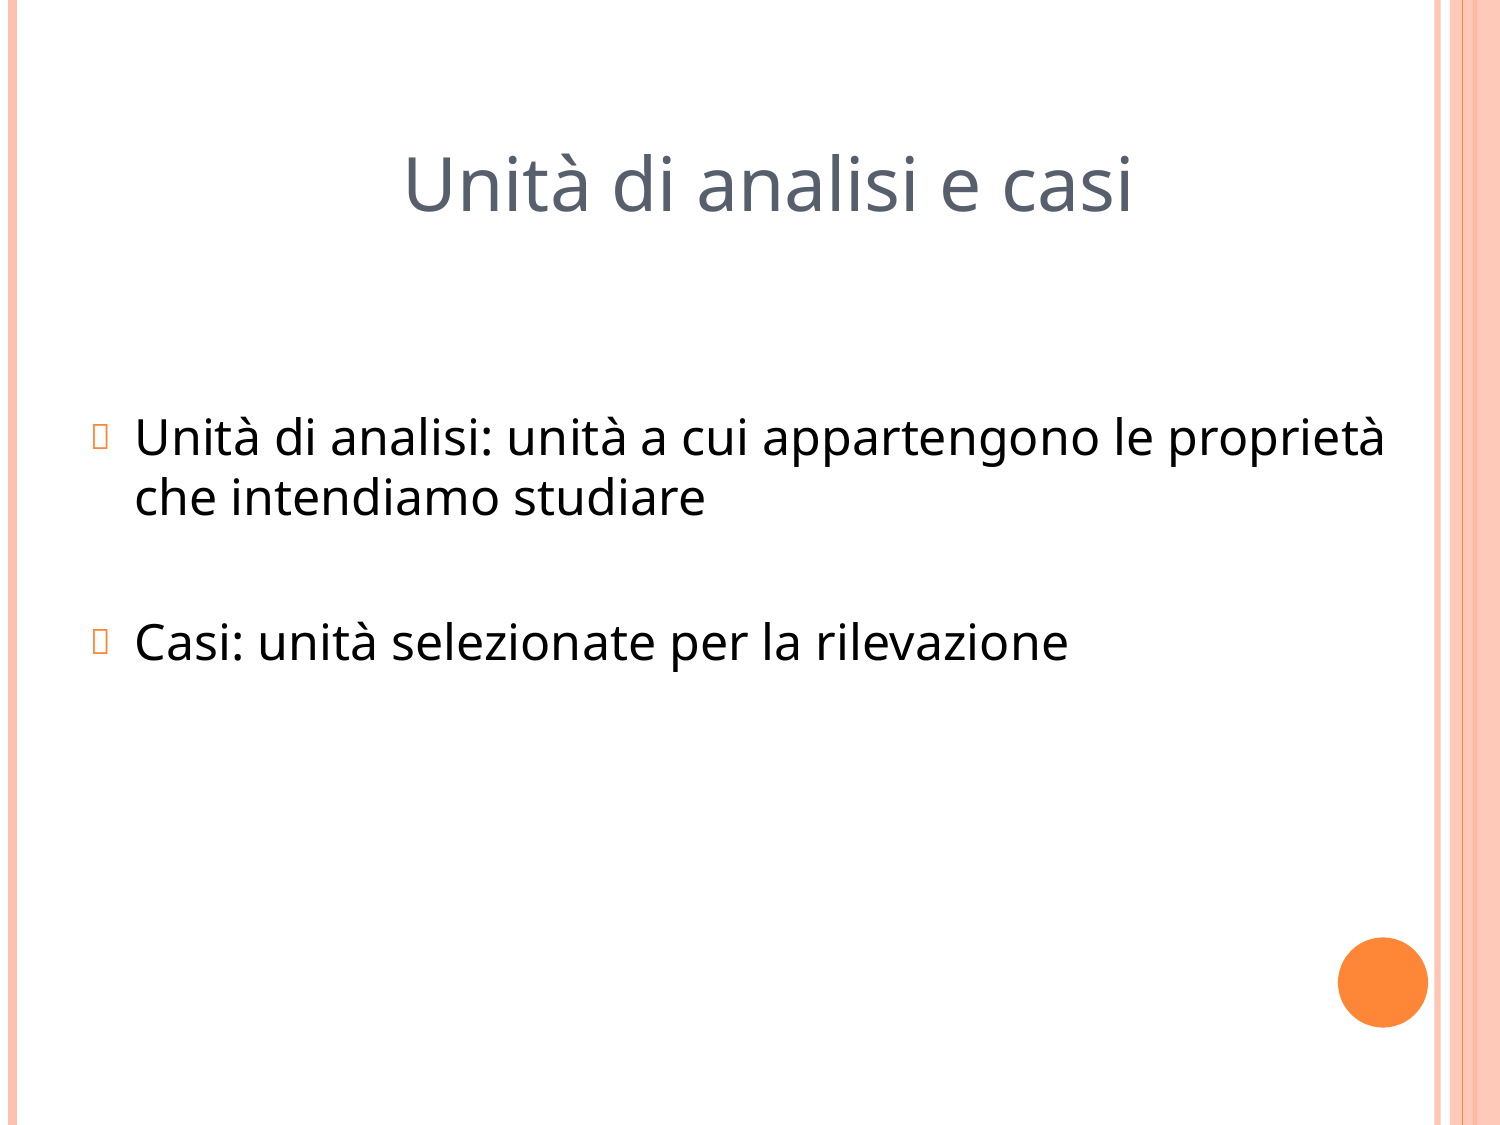

# Unità di analisi e casi
Unità di analisi: unità a cui appartengono le proprietà che intendiamo studiare
Casi: unità selezionate per la rilevazione